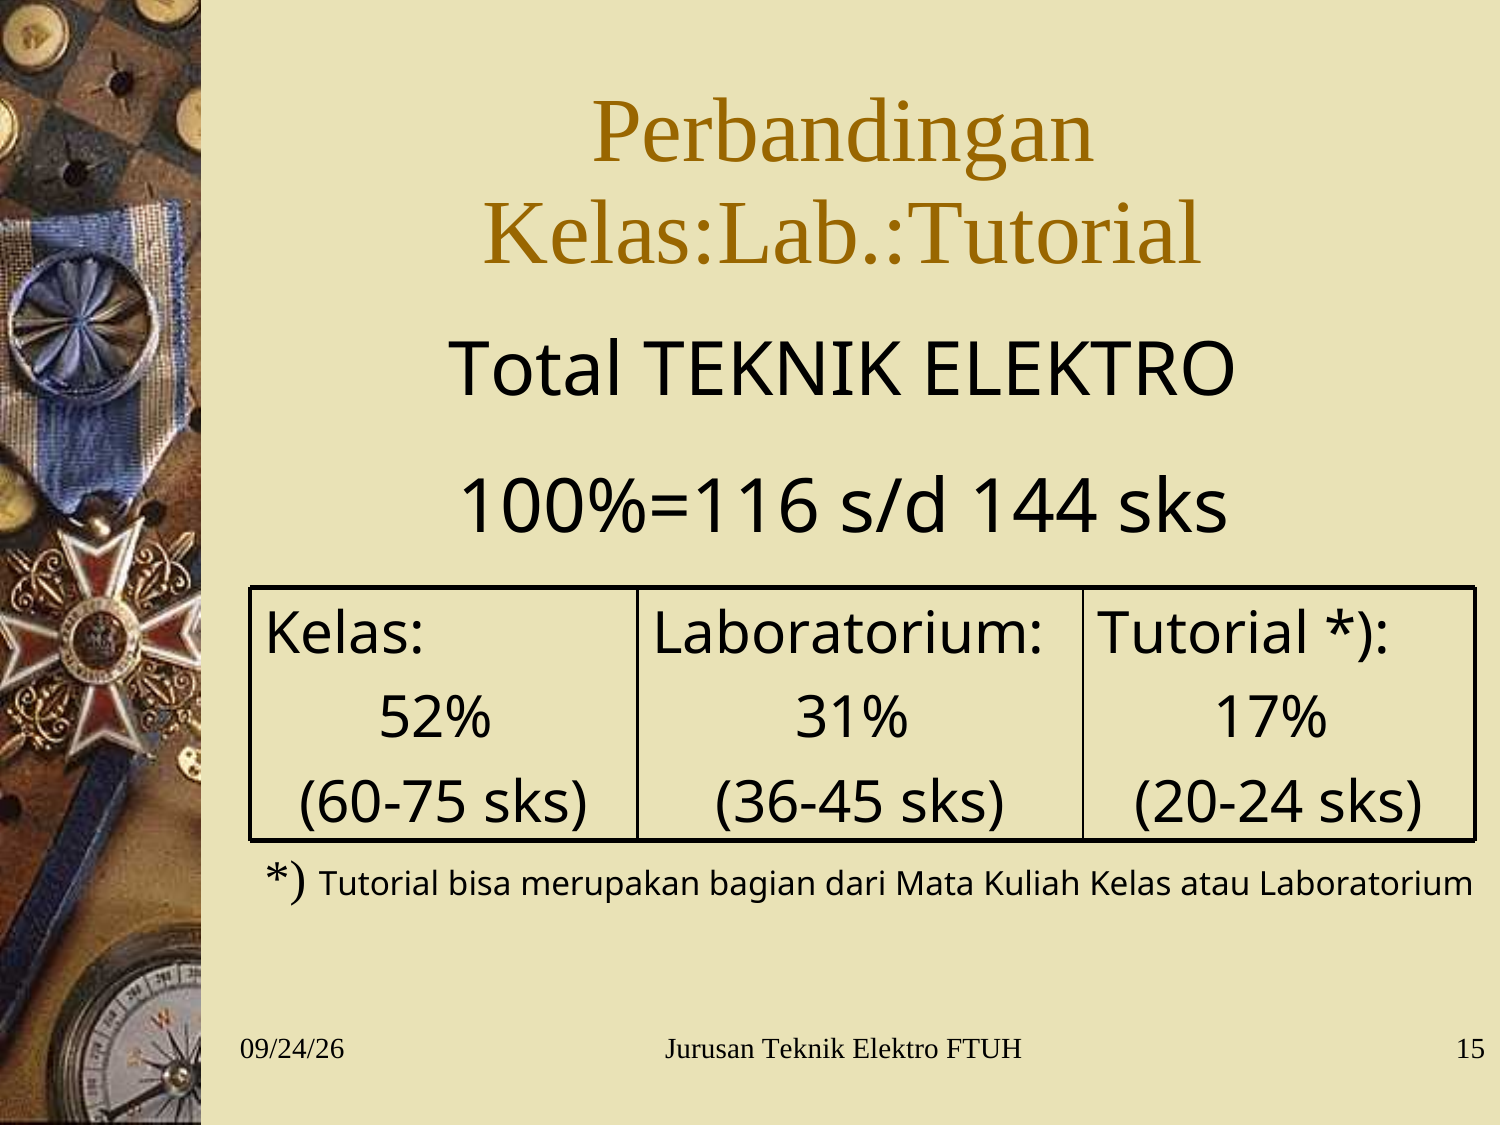

# Perbandingan Kelas:Lab.:Tutorial
Total TEKNIK ELEKTRO
100%=116 s/d 144 sks
Kelas:
52%
(60-75 sks)
Laboratorium:
31%
(36-45 sks)
Tutorial *):
17%
(20-24 sks)
*) Tutorial bisa merupakan bagian dari Mata Kuliah Kelas atau Laboratorium
Jurusan Teknik Elektro FTUH
15